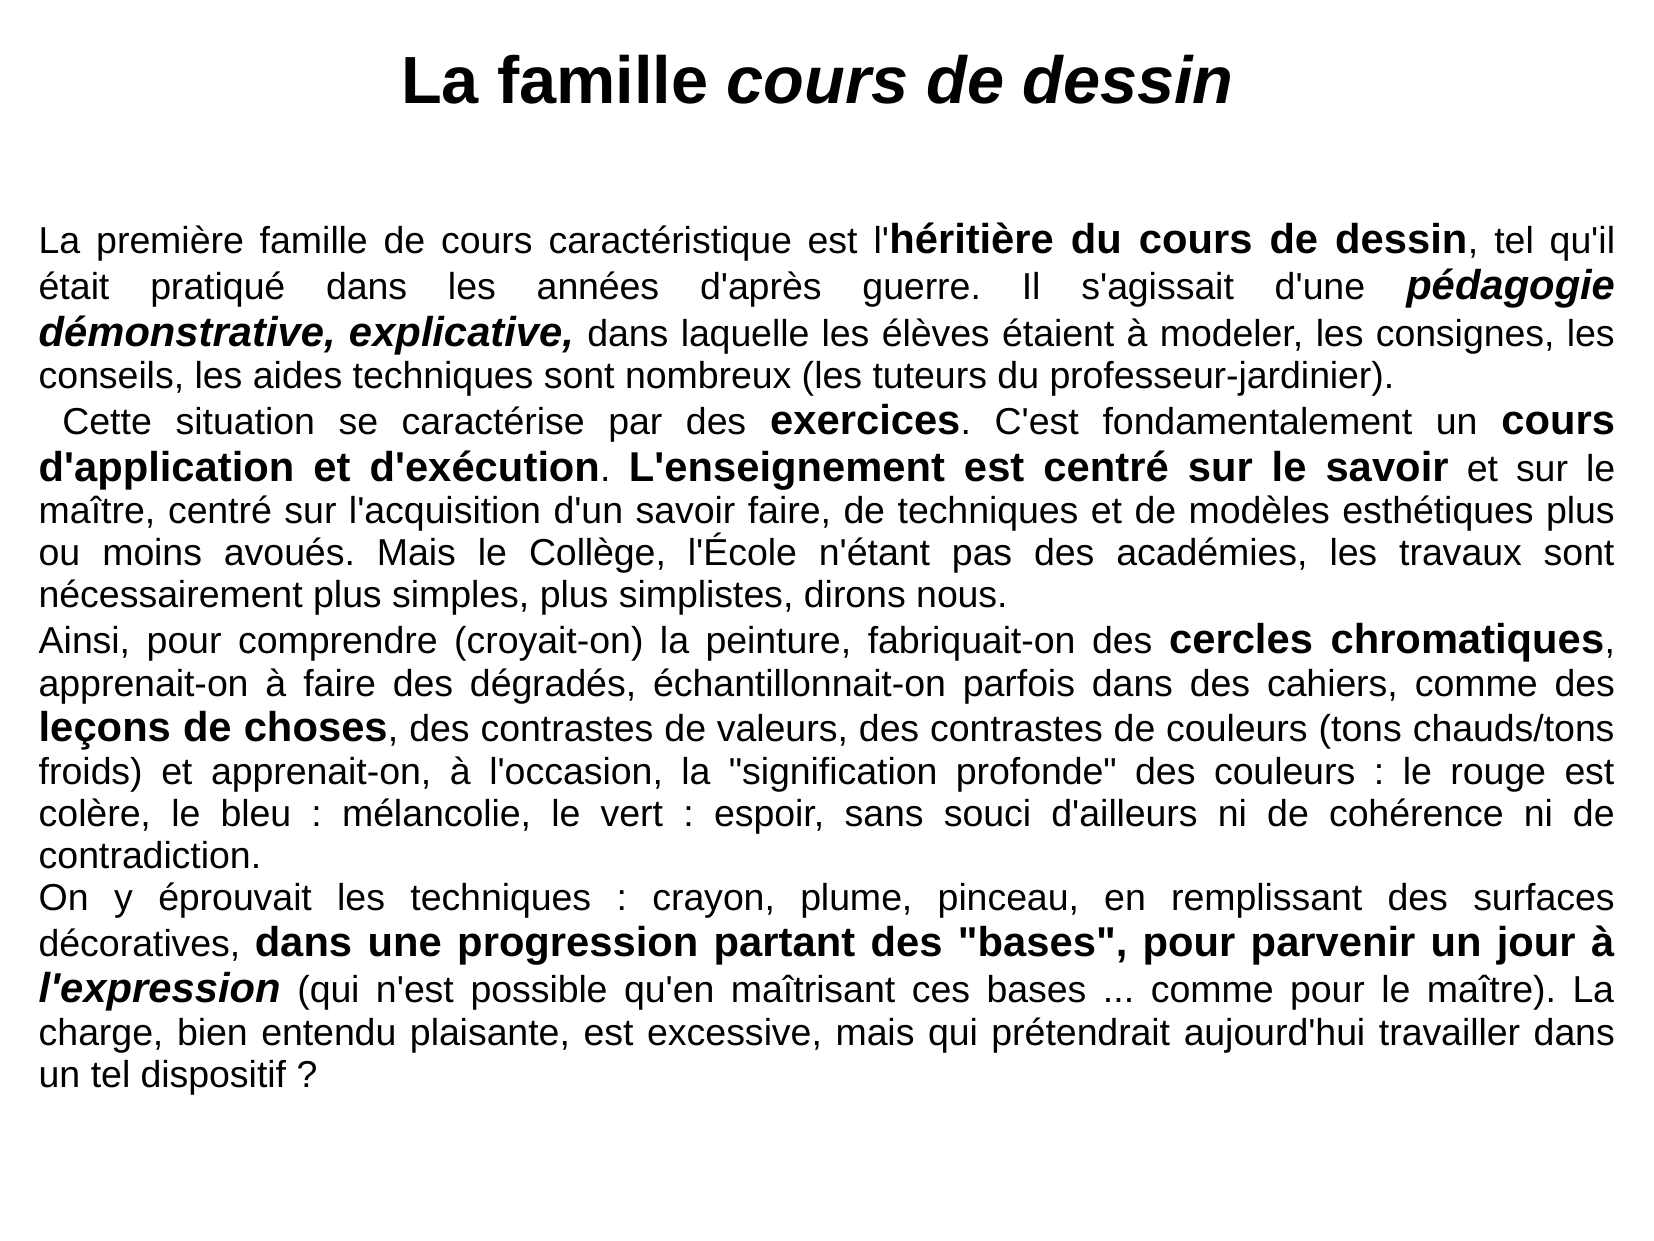

La famille cours de dessin
La première famille de cours caractéristique est l'héritière du cours de dessin, tel qu'il était pratiqué dans les années d'après guerre. Il s'agissait d'une pédagogie démonstrative, explicative, dans laquelle les élèves étaient à modeler, les consignes, les conseils, les aides techniques sont nombreux (les tuteurs du professeur-jardinier).
 Cette situation se caractérise par des exercices. C'est fondamentalement un cours d'application et d'exécution. L'enseignement est centré sur le savoir et sur le maître, centré sur l'acquisition d'un savoir faire, de techniques et de modèles esthétiques plus ou moins avoués. Mais le Collège, l'École n'étant pas des académies, les travaux sont nécessairement plus simples, plus simplistes, dirons nous.
Ainsi, pour comprendre (croyait-on) la peinture, fabriquait-on des cercles chromatiques, apprenait-on à faire des dégradés, échantillonnait-on parfois dans des cahiers, comme des leçons de choses, des contrastes de valeurs, des contrastes de couleurs (tons chauds/tons froids) et apprenait-on, à l'occasion, la "signification profonde" des couleurs : le rouge est colère, le bleu : mélancolie, le vert : espoir, sans souci d'ailleurs ni de cohérence ni de contradiction.
On y éprouvait les techniques : crayon, plume, pinceau, en remplissant des surfaces décoratives, dans une progression partant des "bases", pour parvenir un jour à l'expression (qui n'est possible qu'en maîtrisant ces bases ... comme pour le maître). La charge, bien entendu plaisante, est excessive, mais qui prétendrait aujourd'hui travailler dans un tel dispositif ?